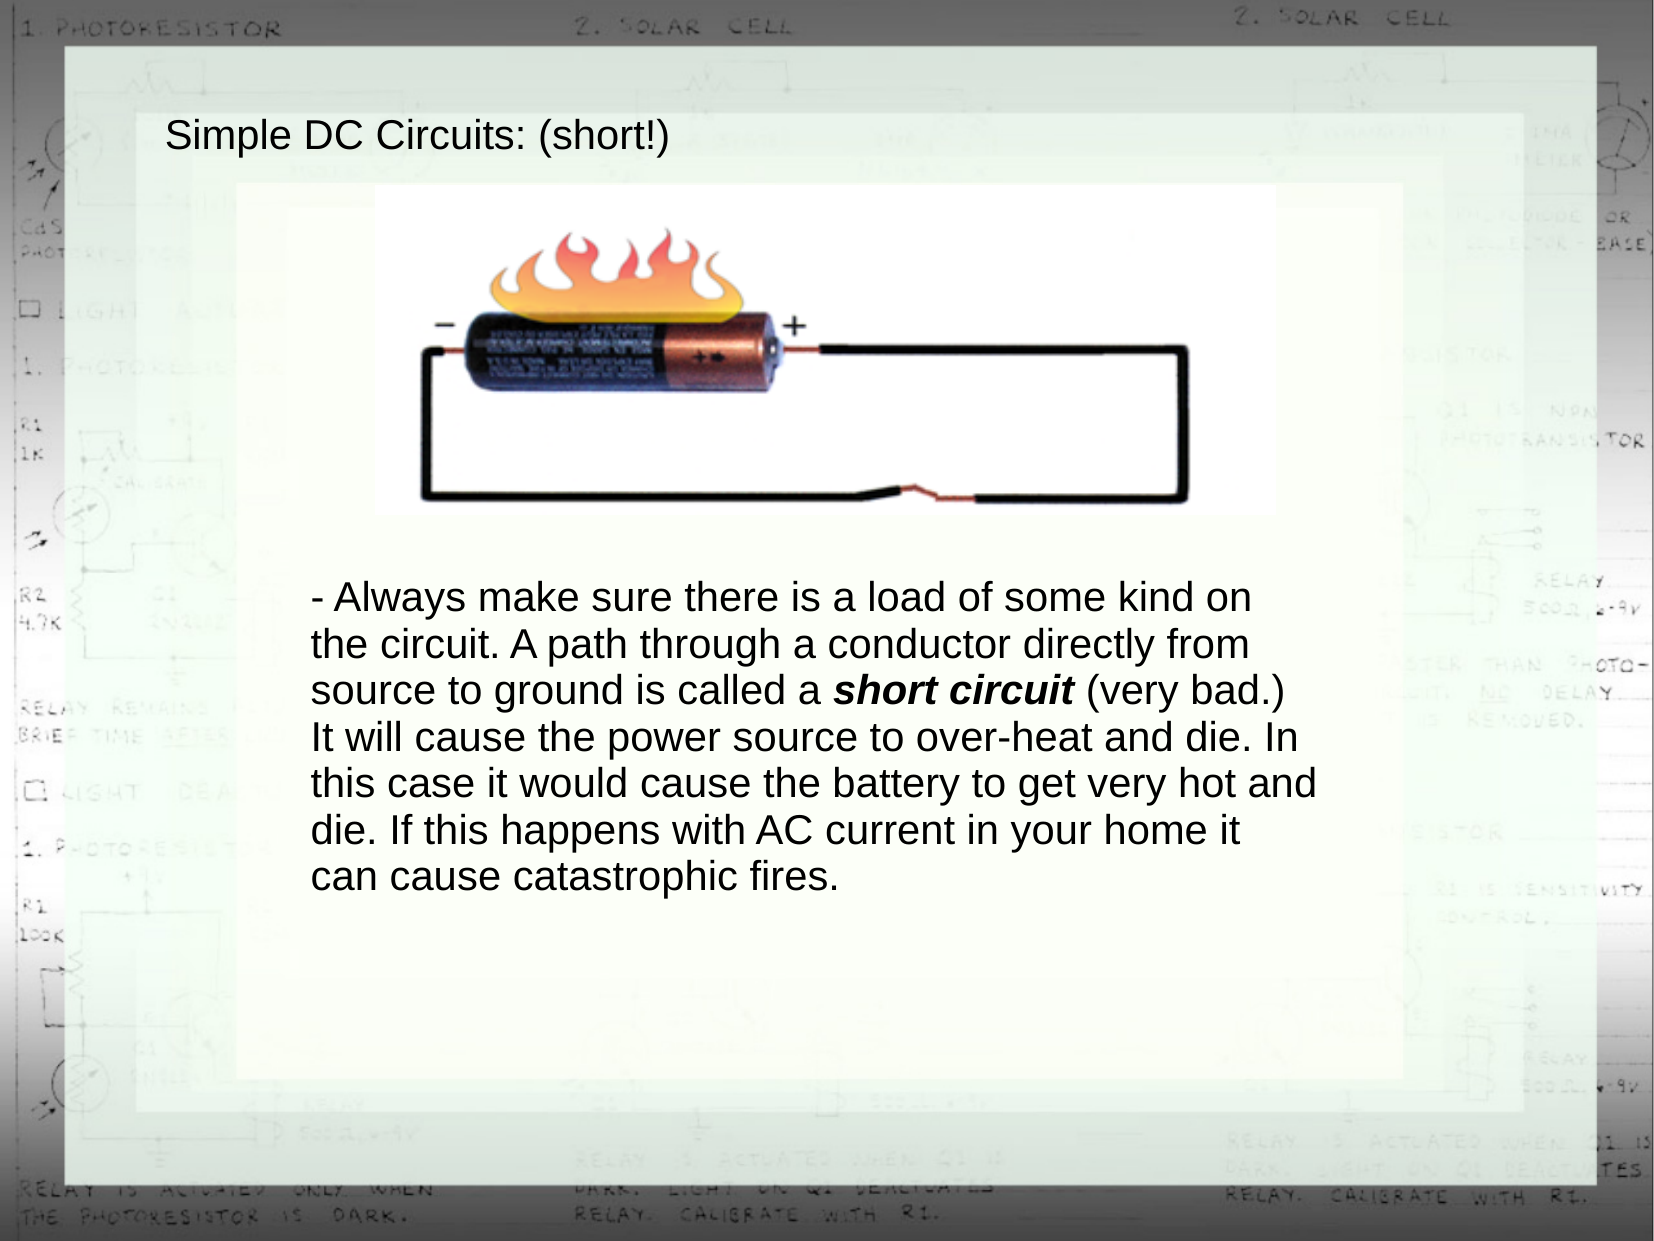

Simple DC Circuits: (short!)
- Always make sure there is a load of some kind on the circuit. A path through a conductor directly from source to ground is called a short circuit (very bad.) It will cause the power source to over-heat and die. In this case it would cause the battery to get very hot and die. If this happens with AC current in your home it can cause catastrophic fires.